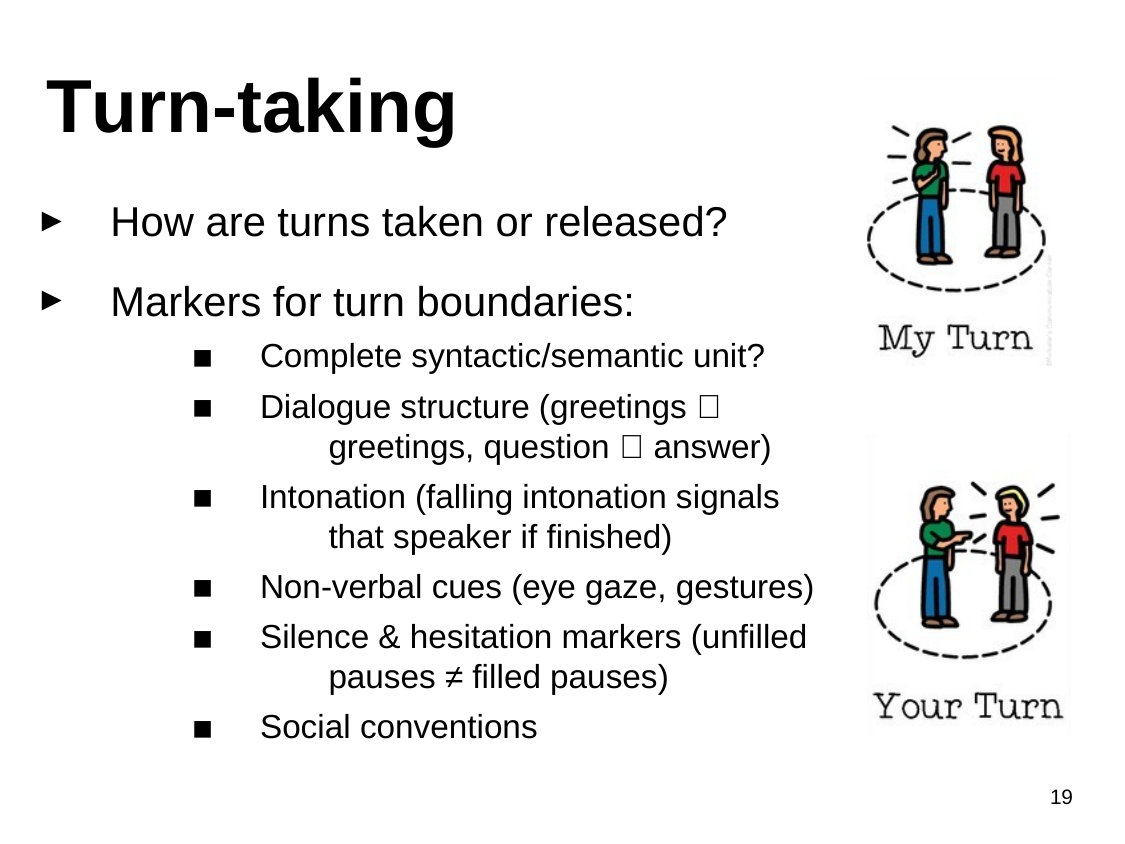

# Turn-taking
How are turns taken or released?
Markers for turn boundaries:
Complete syntactic/semantic unit?
Dialogue structure (greetings  greetings, question  answer)
Intonation (falling intonation signals that speaker if finished)
Non-verbal cues (eye gaze, gestures)
Silence & hesitation markers (unfilled pauses ≠ filled pauses)
Social conventions
19